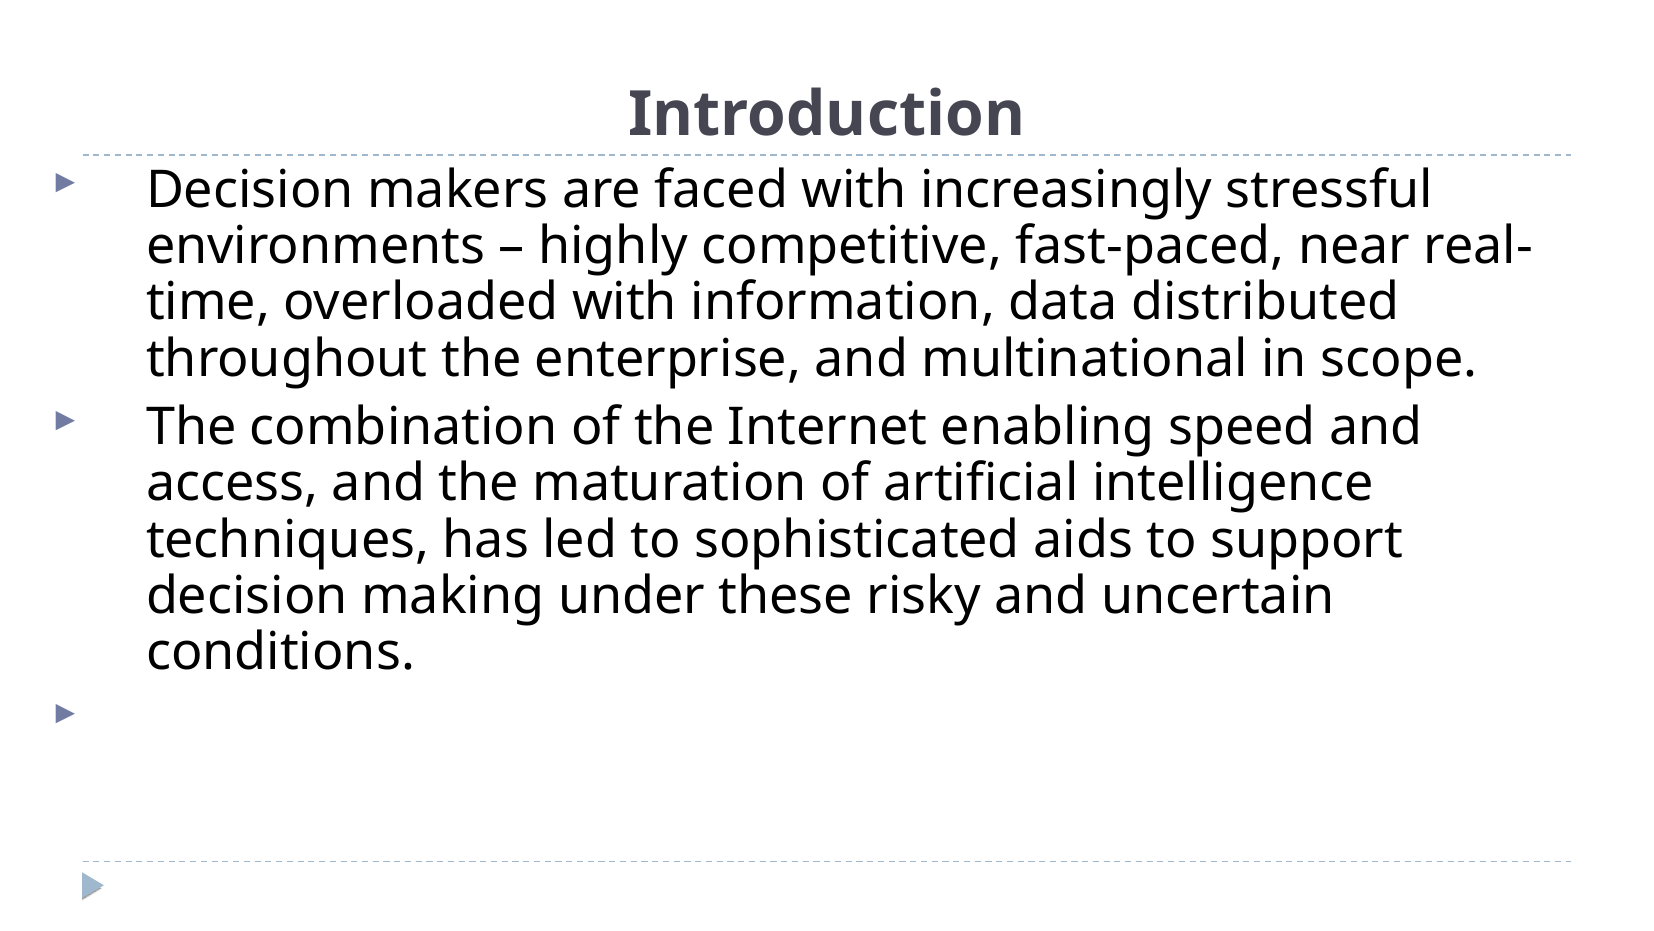

# Introduction
Decision makers are faced with increasingly stressful environments – highly competitive, fast-paced, near real-time, overloaded with information, data distributed throughout the enterprise, and multinational in scope.
The combination of the Internet enabling speed and access, and the maturation of artificial intelligence techniques, has led to sophisticated aids to support decision making under these risky and uncertain conditions.